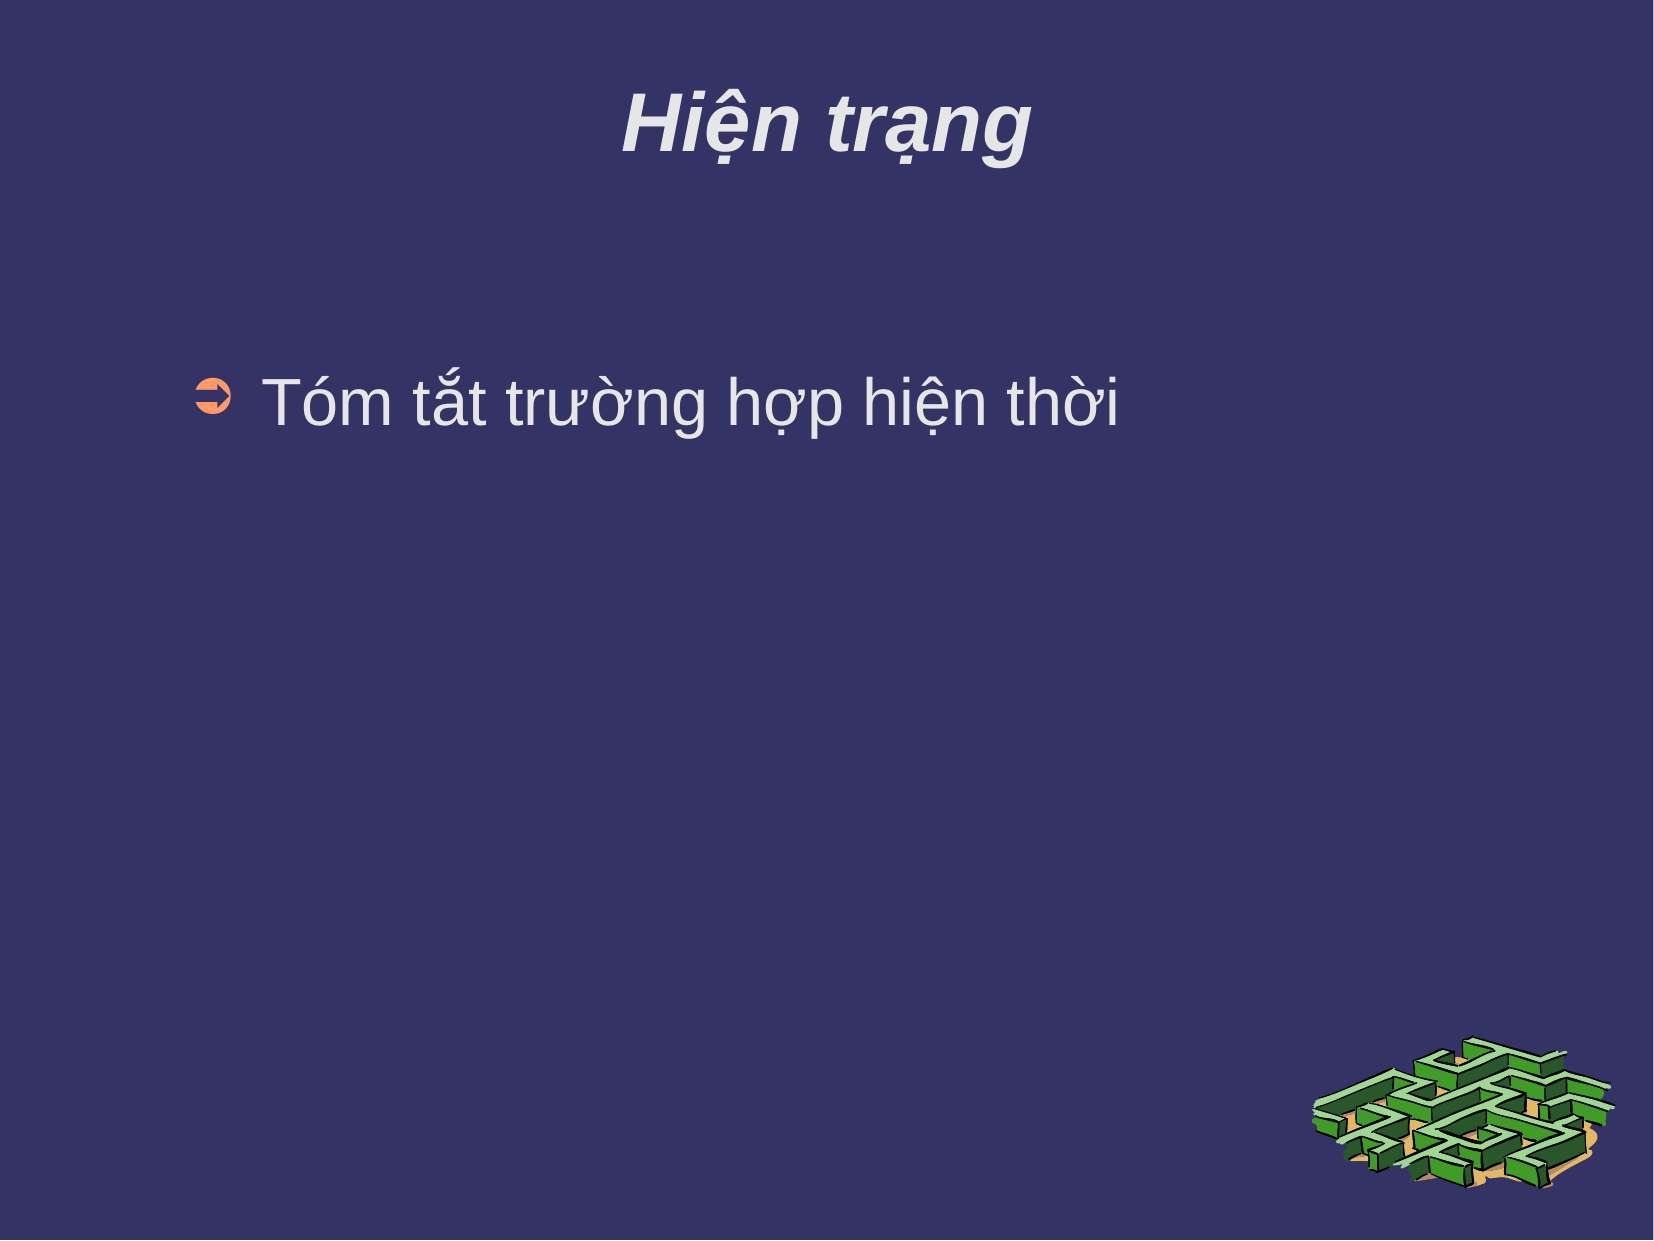

# Hiện trạng
Tóm tắt trường hợp hiện thời